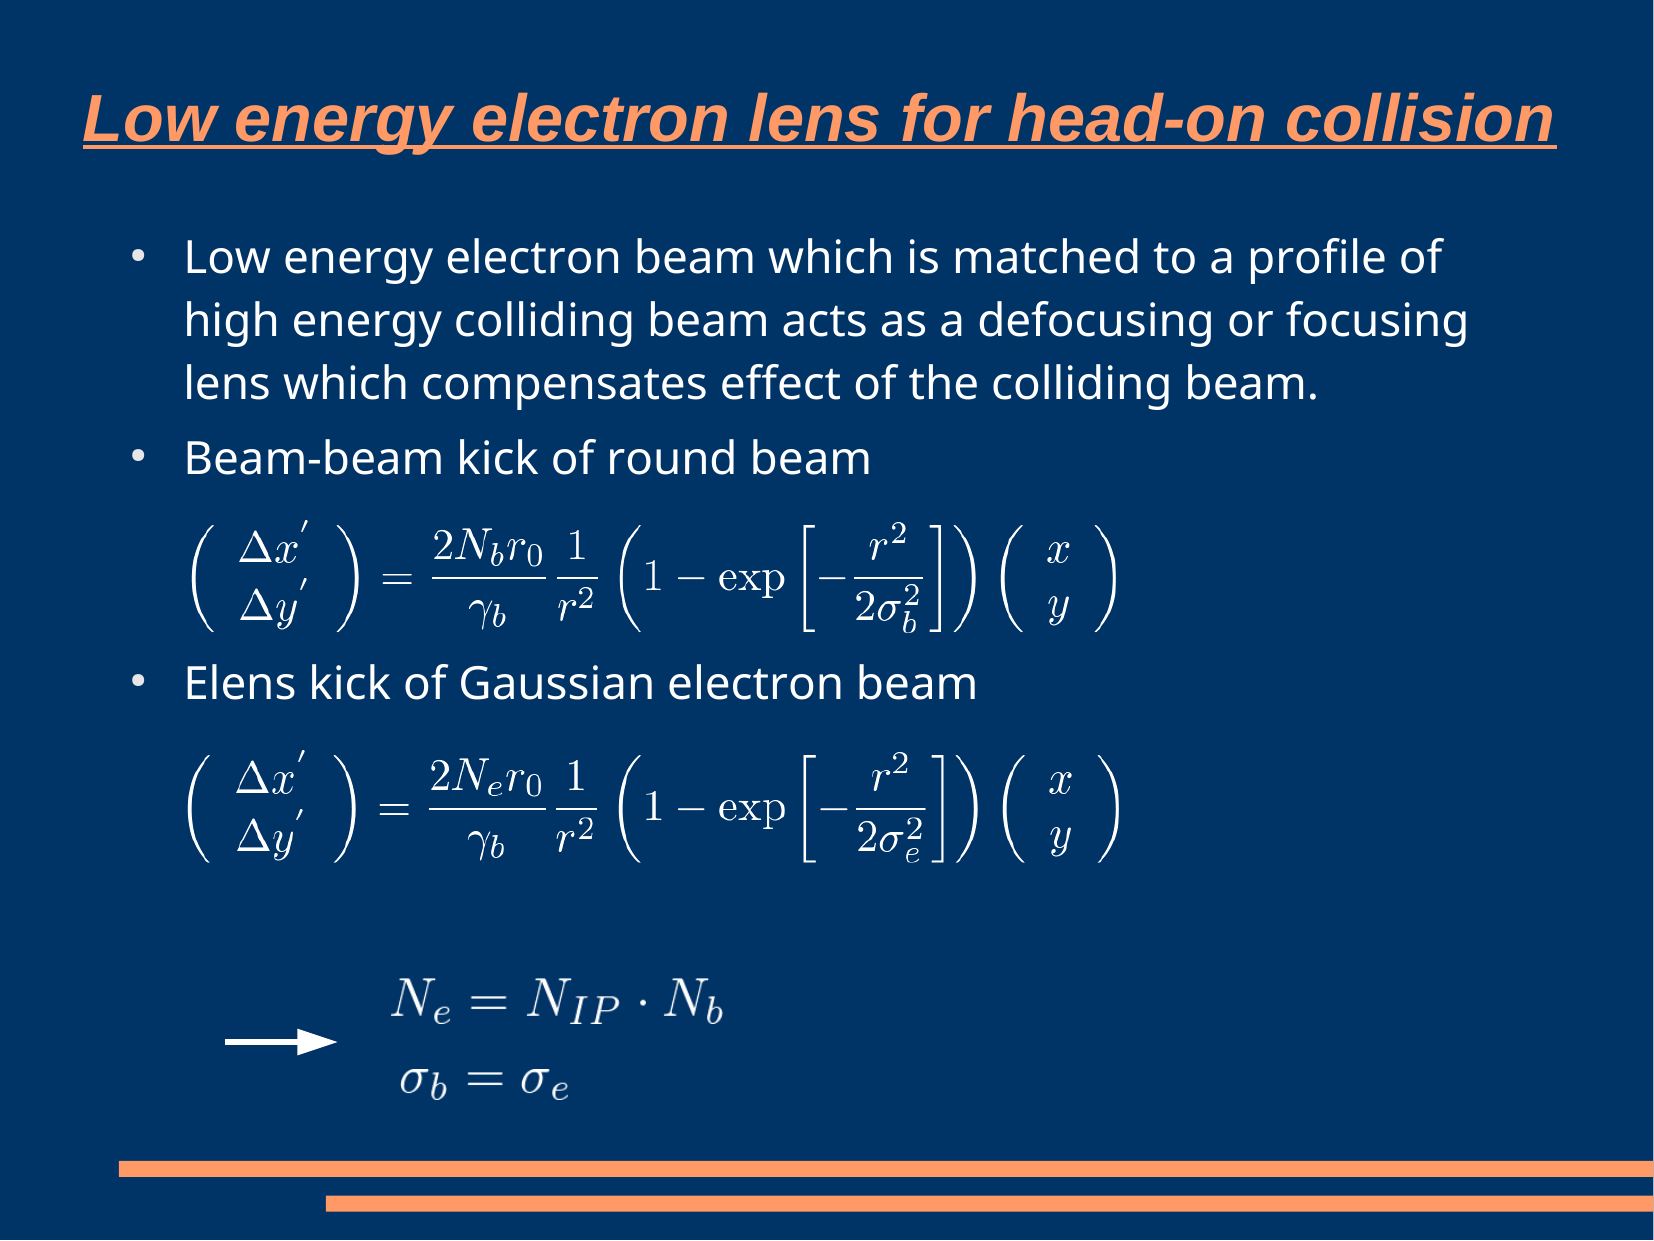

# Low energy electron lens for head-on collision
Low energy electron beam which is matched to a profile of high energy colliding beam acts as a defocusing or focusing lens which compensates effect of the colliding beam.
Beam-beam kick of round beam
Elens kick of Gaussian electron beam